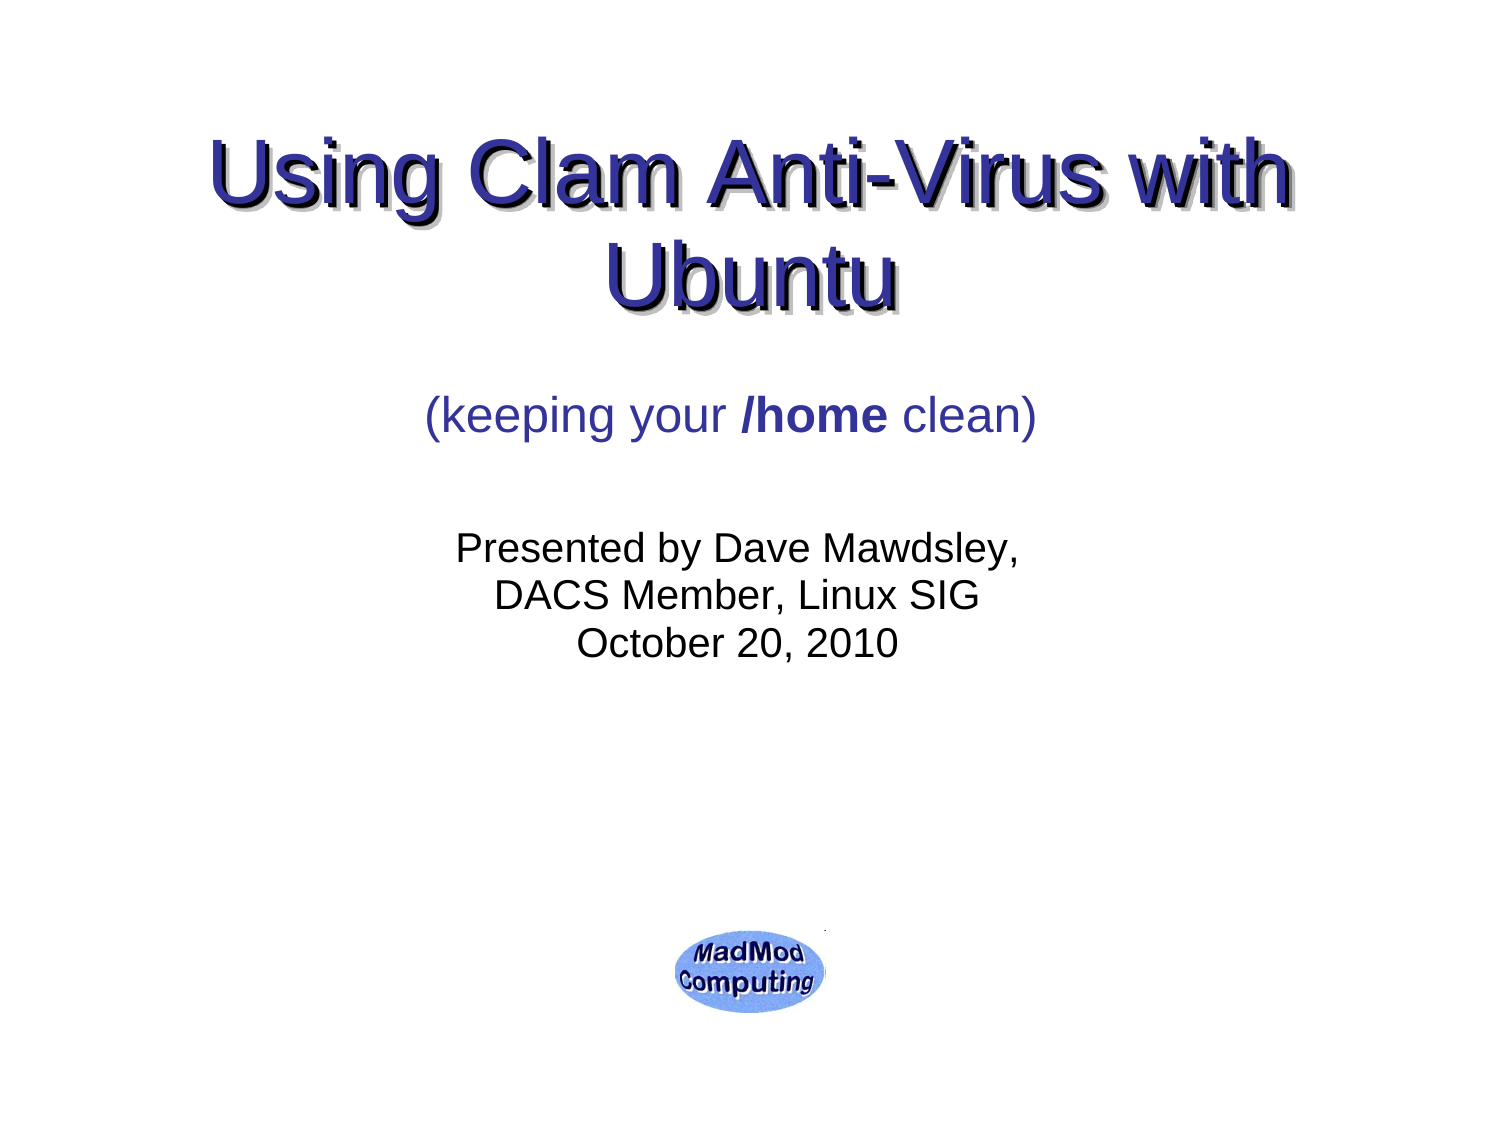

# Using Clam Anti-Virus with Ubuntu
(keeping your /home clean)
Presented by Dave Mawdsley,
DACS Member, Linux SIG
October 20, 2010